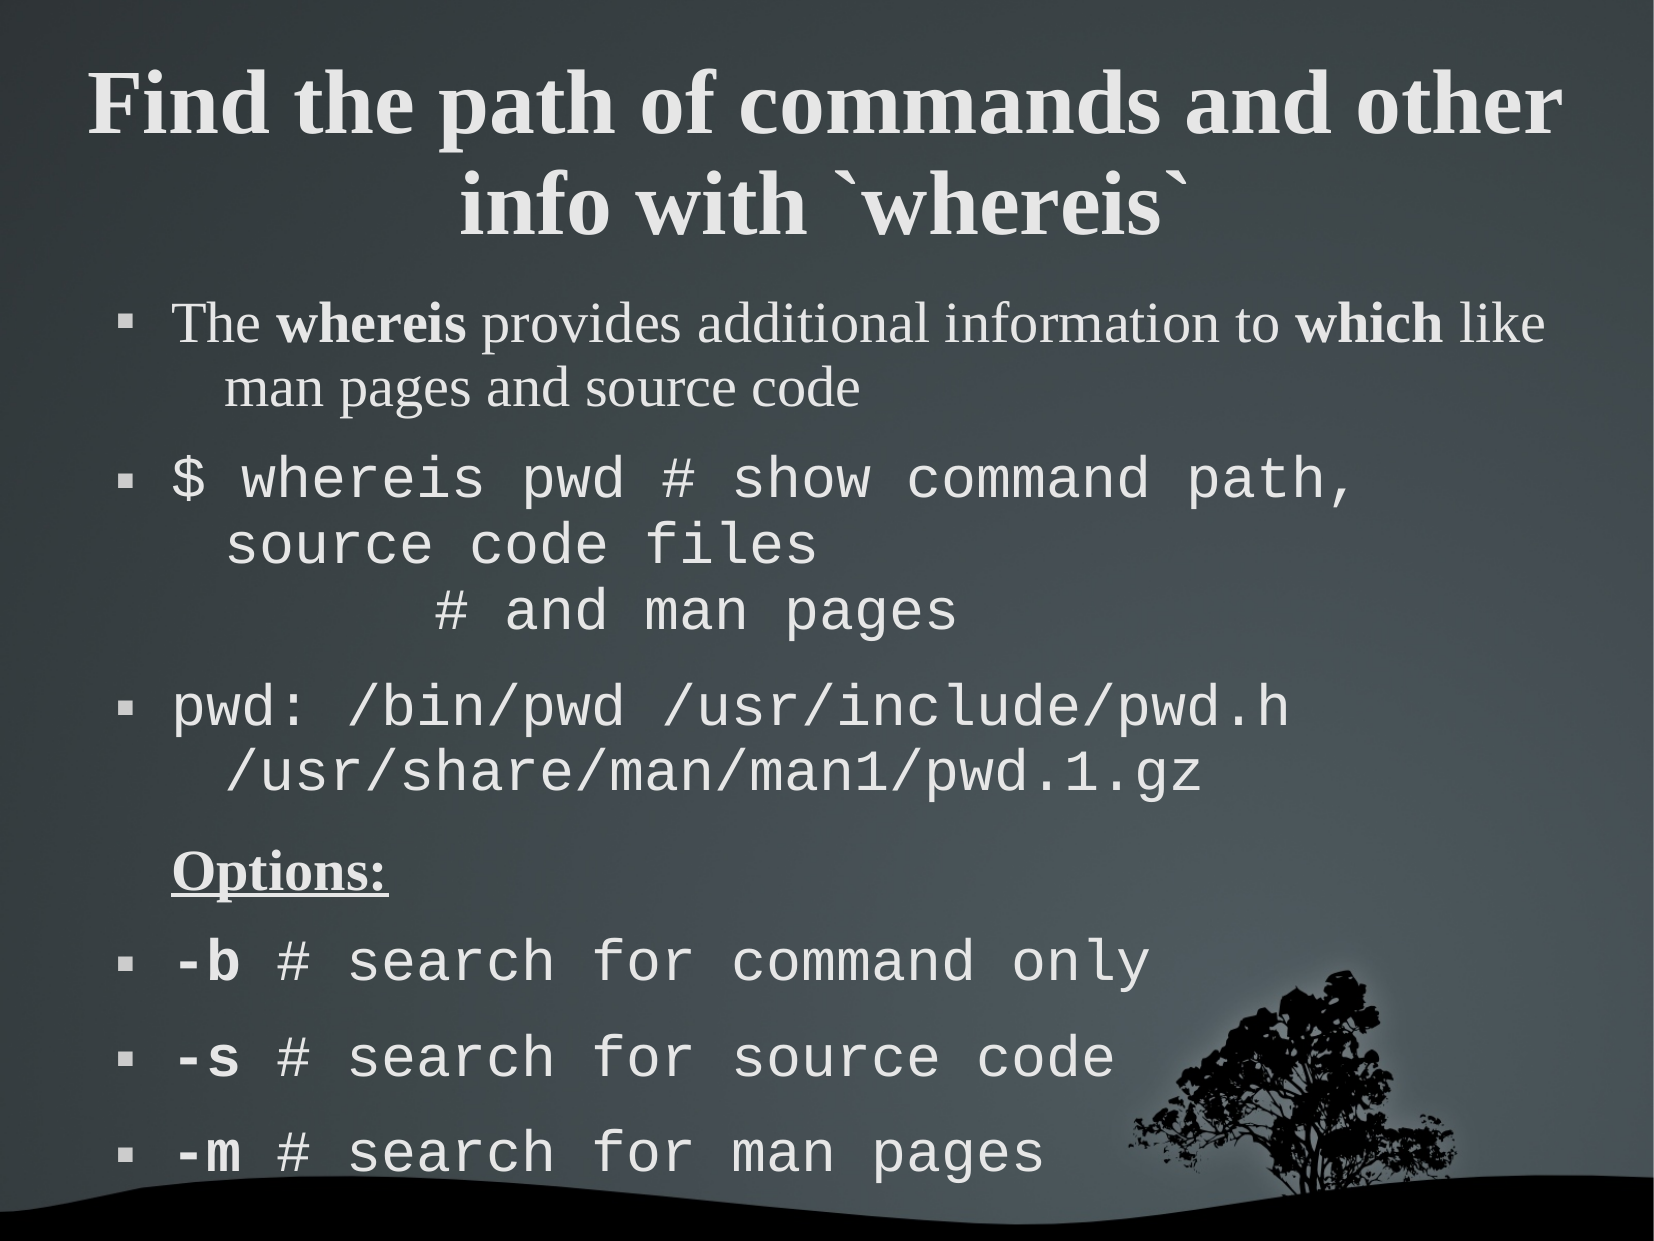

Find the path of commands and other info with `whereis`
# The whereis provides additional information to which like man pages and source code
$ whereis pwd # show command path, source code files # and man pages
pwd: /bin/pwd /usr/include/pwd.h /usr/share/man/man1/pwd.1.gz
Options:
-b # search for command only
-s # search for source code
-m # search for man pages